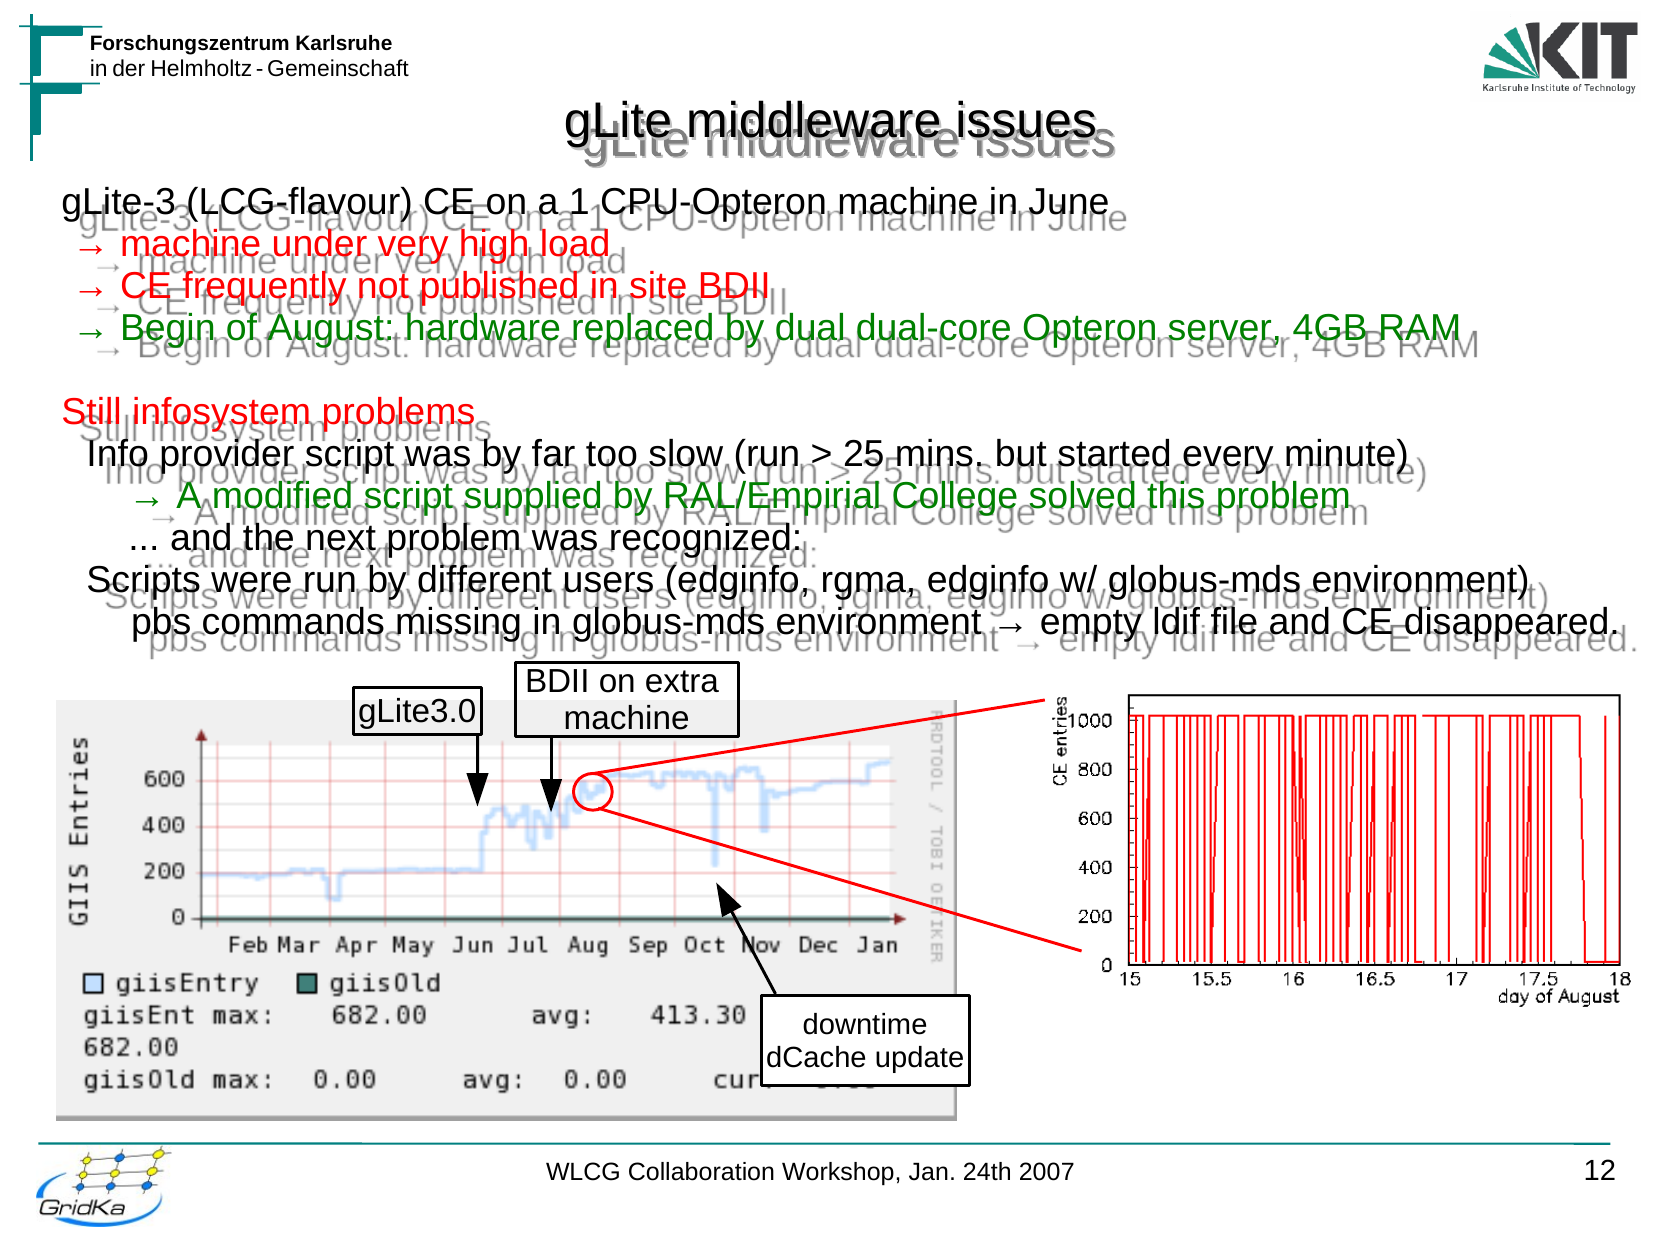

gLite middleware issues
 gLite-3 (LCG-flavour) CE on a 1 CPU-Opteron machine in June
 → machine under very high load
 → CE frequently not published in site BDII
 → Begin of August: hardware replaced by dual dual-core Opteron server, 4GB RAM
 Still infosystem problems
Info provider script was by far too slow (run > 25 mins. but started every minute)
 → A modified script supplied by RAL/Empirial College solved this problem
 ... and the next problem was recognized:
Scripts were run by different users (edginfo, rgma, edginfo w/ globus-mds environment)
 	 pbs commands missing in globus-mds environment → empty ldif file and CE disappeared.
BDII on extra
machine
gLite3.0
downtime
dCache update